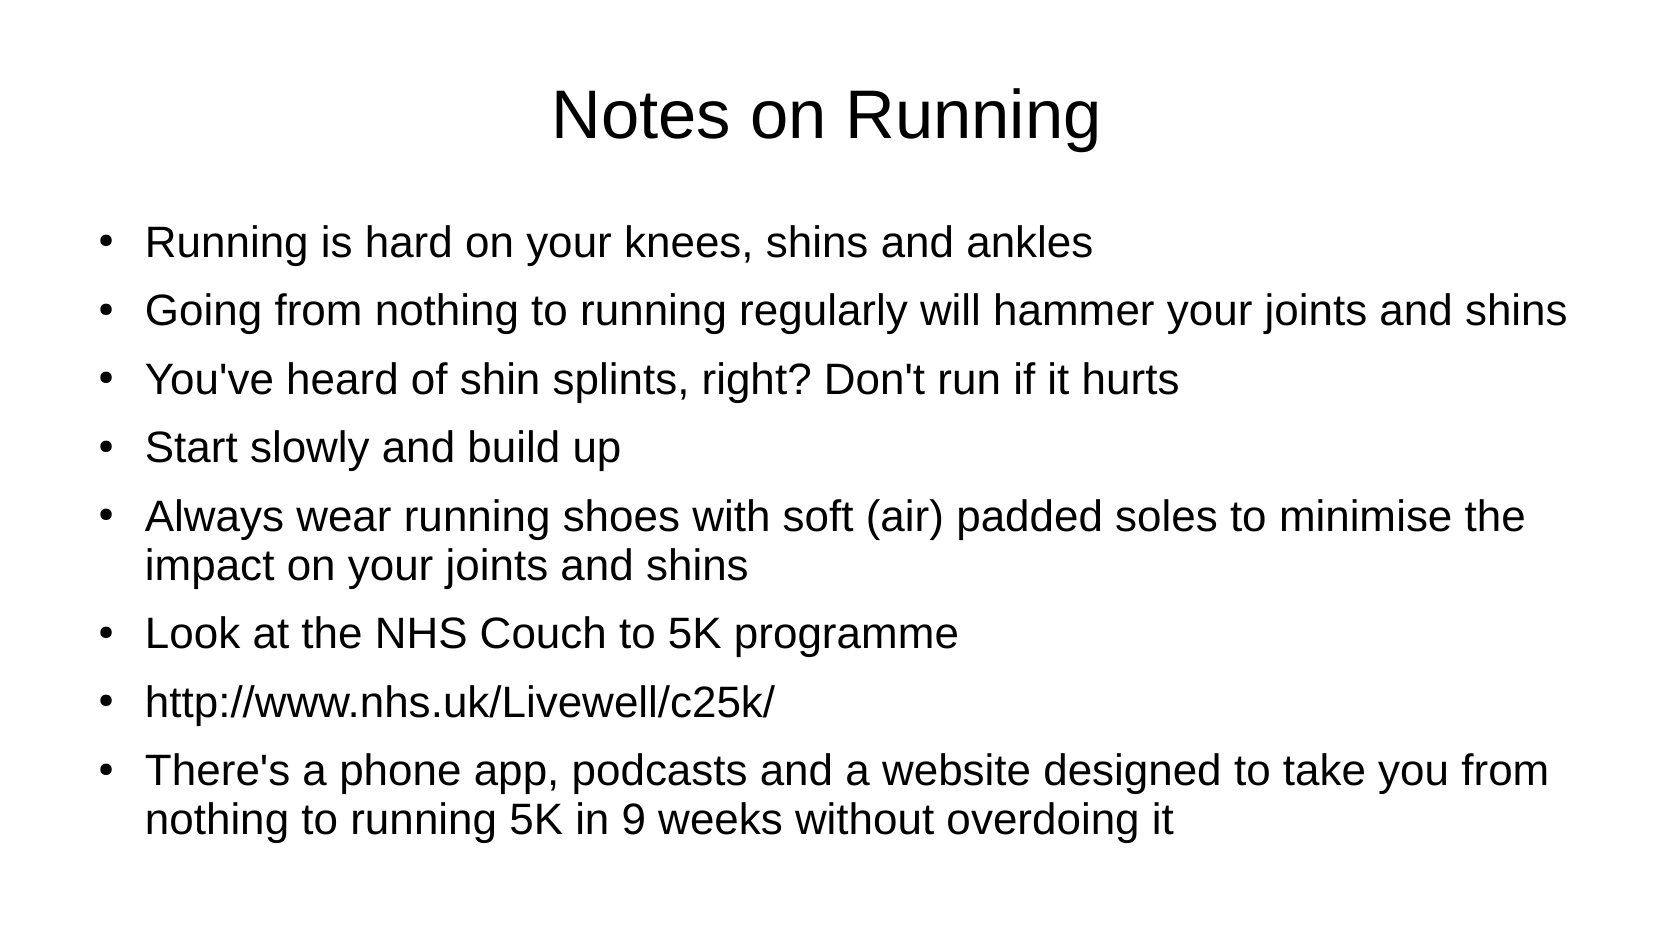

# Notes on Running
Running is hard on your knees, shins and ankles
Going from nothing to running regularly will hammer your joints and shins
You've heard of shin splints, right? Don't run if it hurts
Start slowly and build up
Always wear running shoes with soft (air) padded soles to minimise the impact on your joints and shins
Look at the NHS Couch to 5K programme
http://www.nhs.uk/Livewell/c25k/
There's a phone app, podcasts and a website designed to take you from nothing to running 5K in 9 weeks without overdoing it